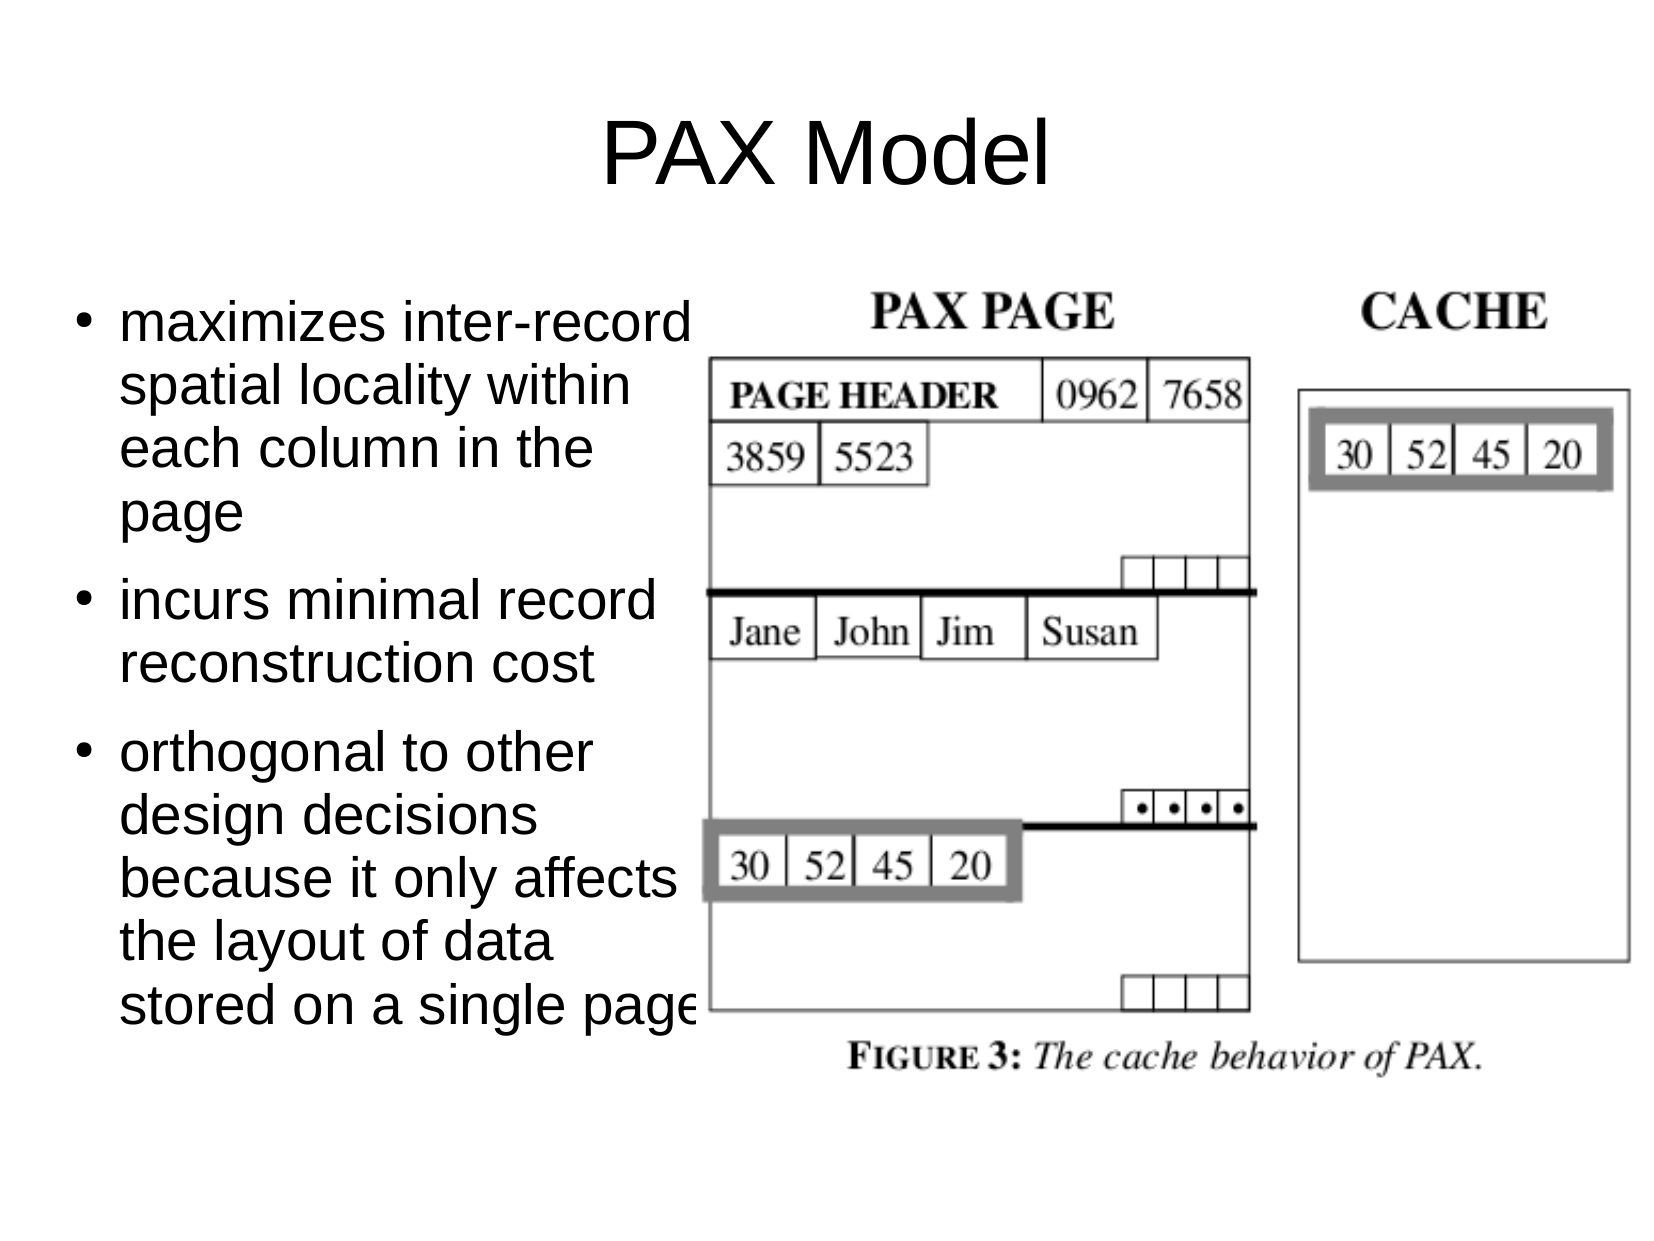

# PAX Model
maximizes inter-record spatial locality within each column in the page
incurs minimal record reconstruction cost
orthogonal to other design decisions because it only affects the layout of data stored on a single page